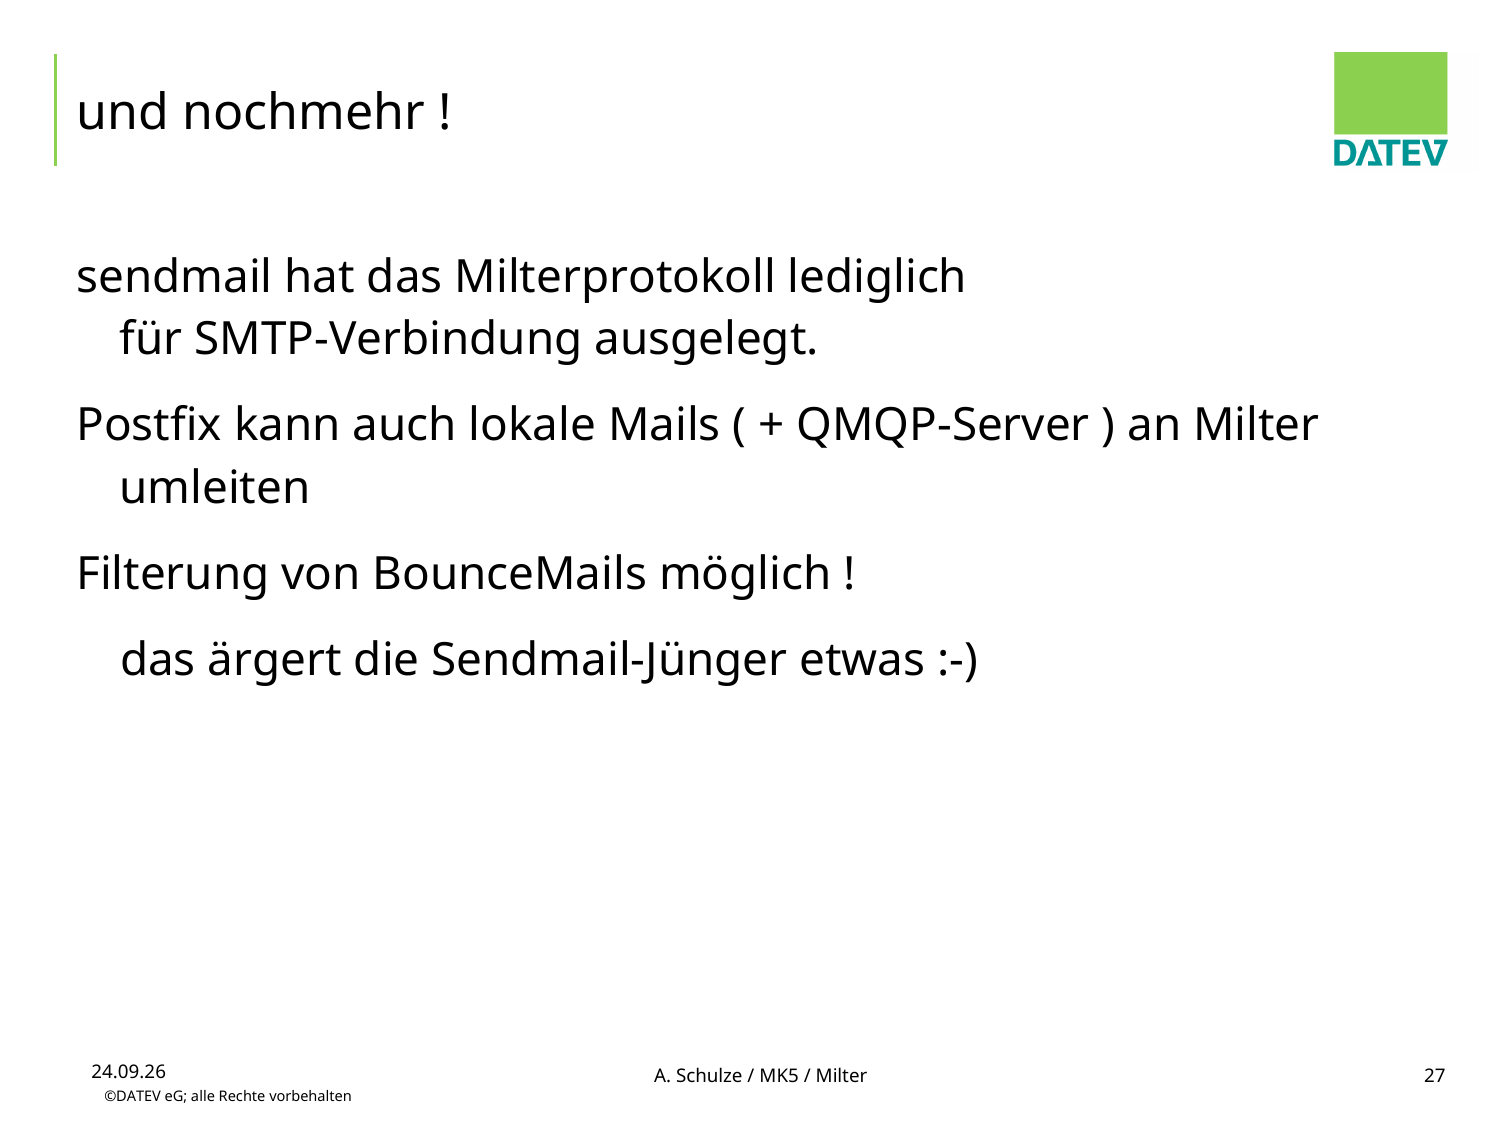

# und nochmehr !
sendmail hat das Milterprotokoll lediglich
für SMTP-Verbindung ausgelegt.
Postfix kann auch lokale Mails ( + QMQP-Server ) an Milter umleiten
Filterung von BounceMails möglich !
das ärgert die Sendmail-Jünger etwas :-)
A. Schulze / MK5 / Milter
27